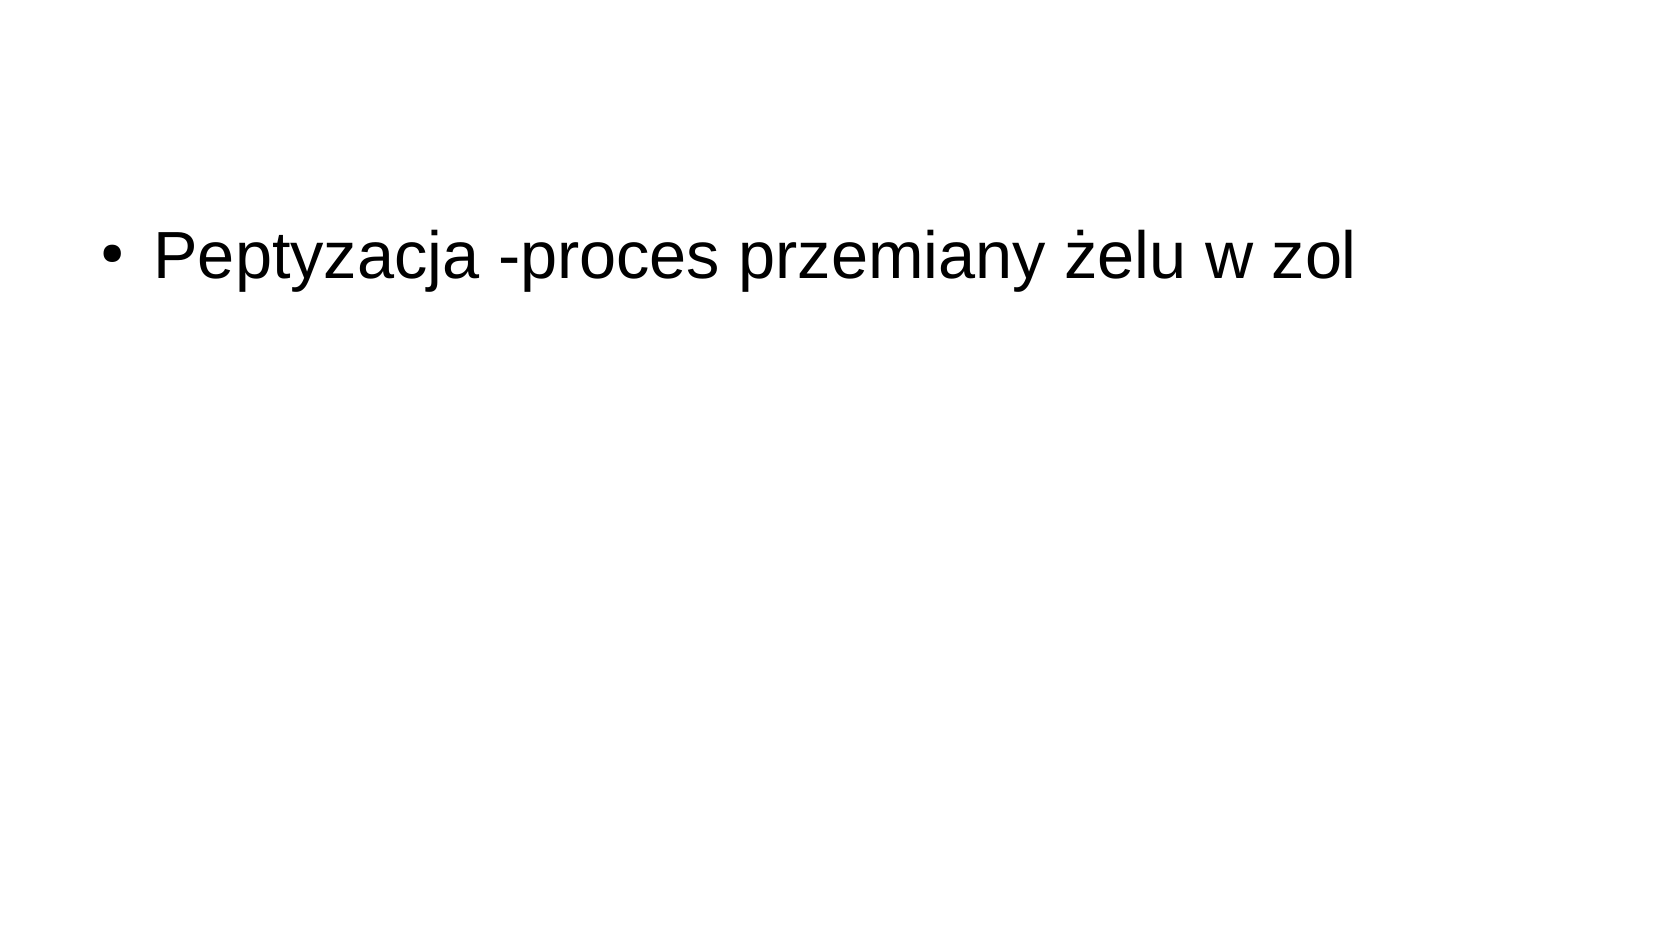

#
Peptyzacja -proces przemiany żelu w zol